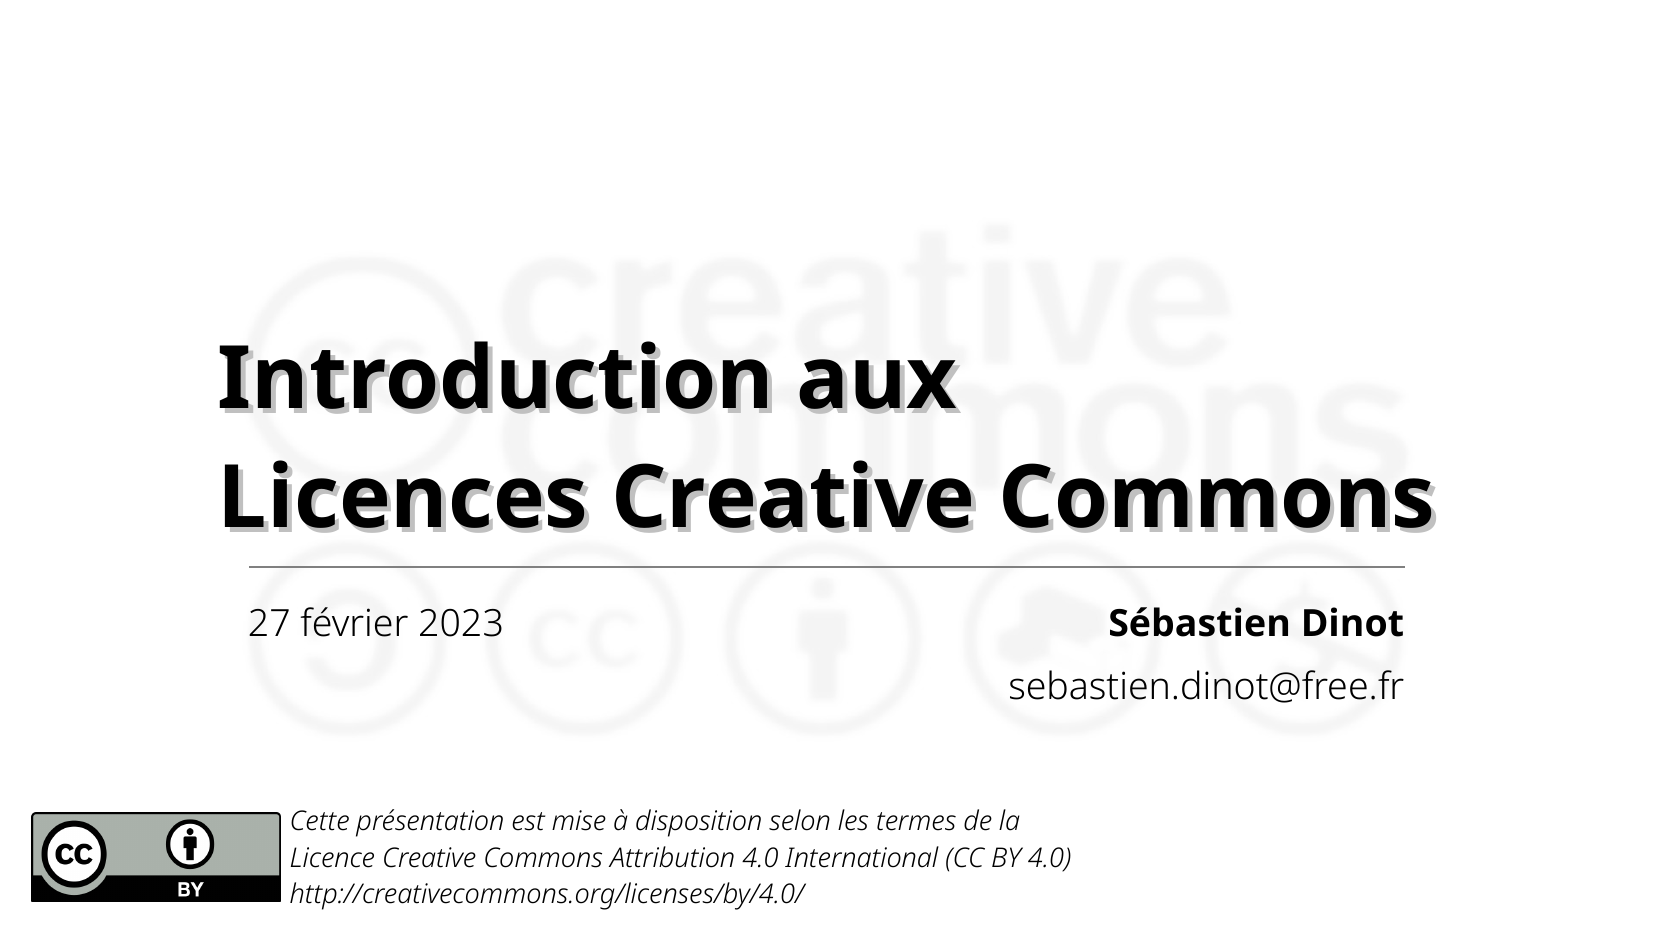

# Introduction aux
Licences Creative Commons
27 février 2023
Sébastien Dinot
sebastien.dinot@free.fr
Cette présentation est mise à disposition selon les termes de la
Licence Creative Commons Attribution 4.0 International (CC BY 4.0)
http://creativecommons.org/licenses/by/4.0/